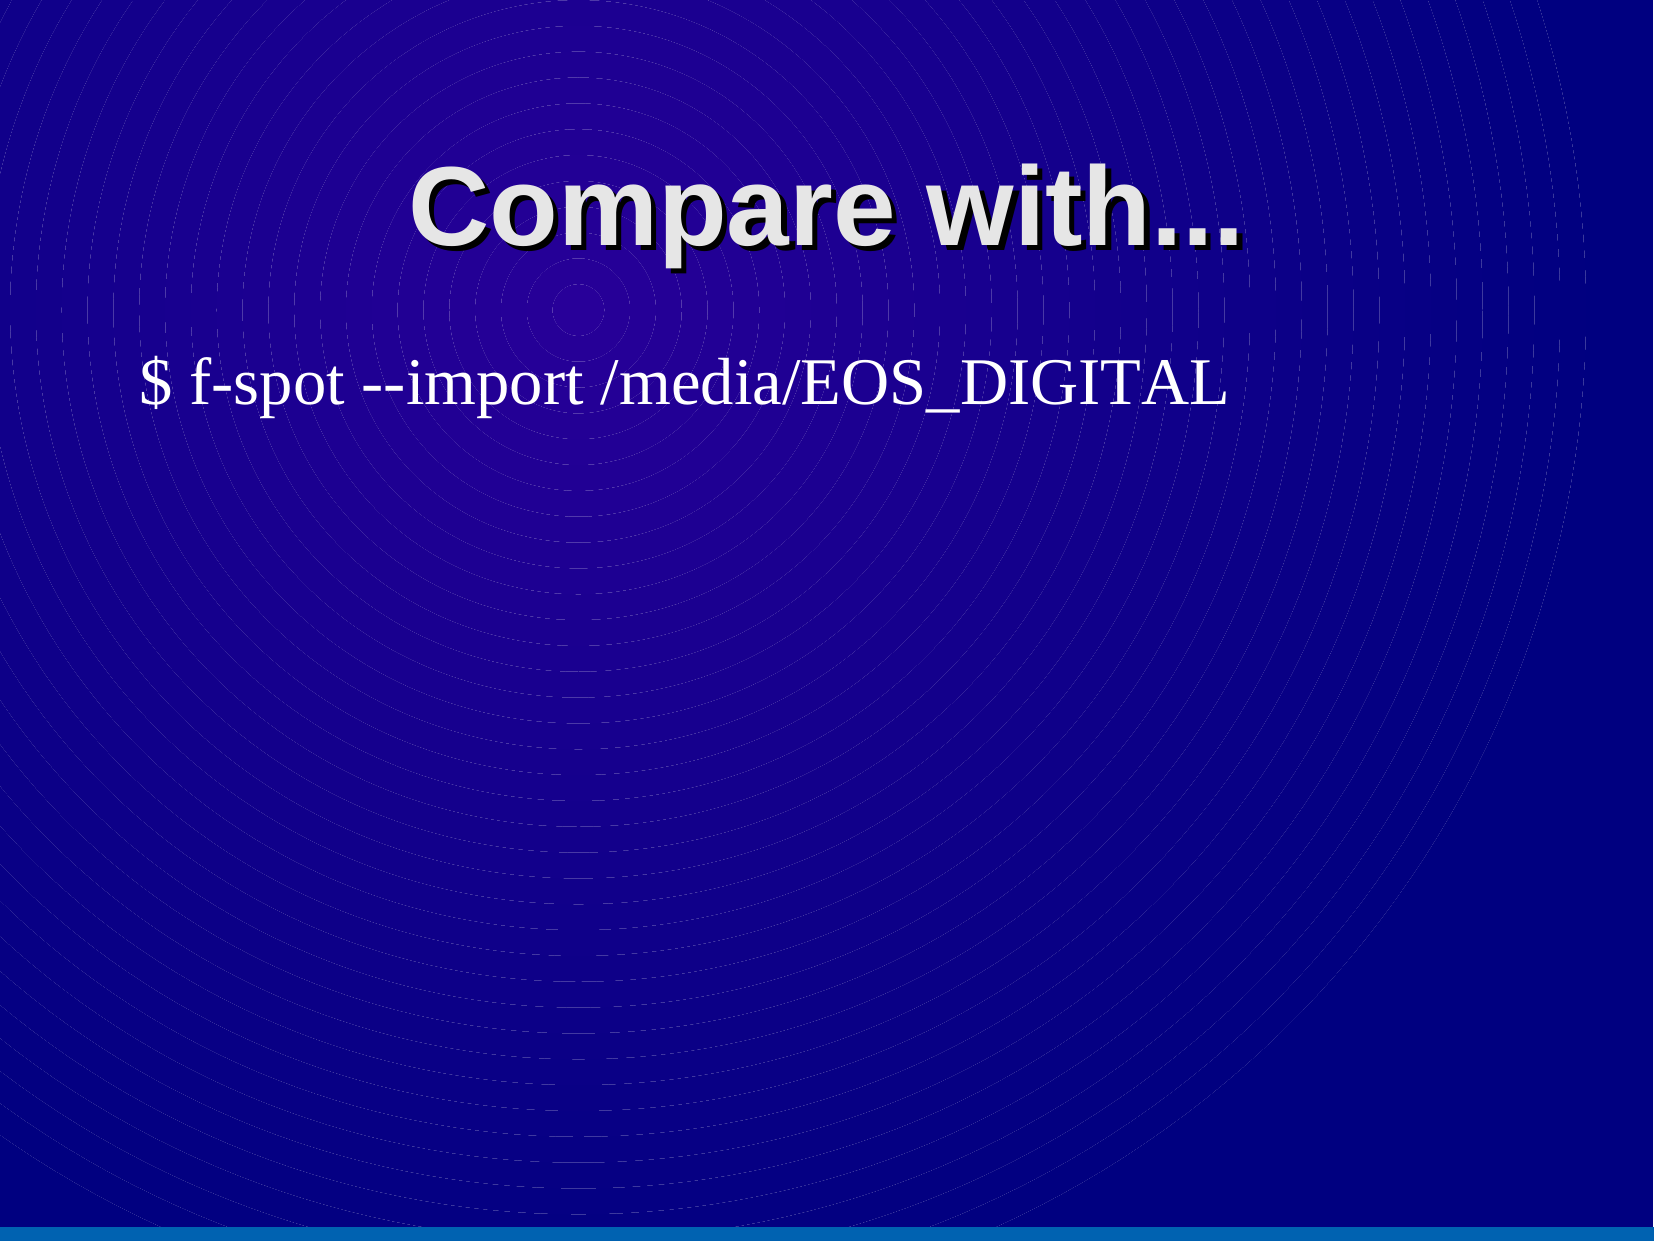

# Compare with...
$ f-spot --import /media/EOS_DIGITAL